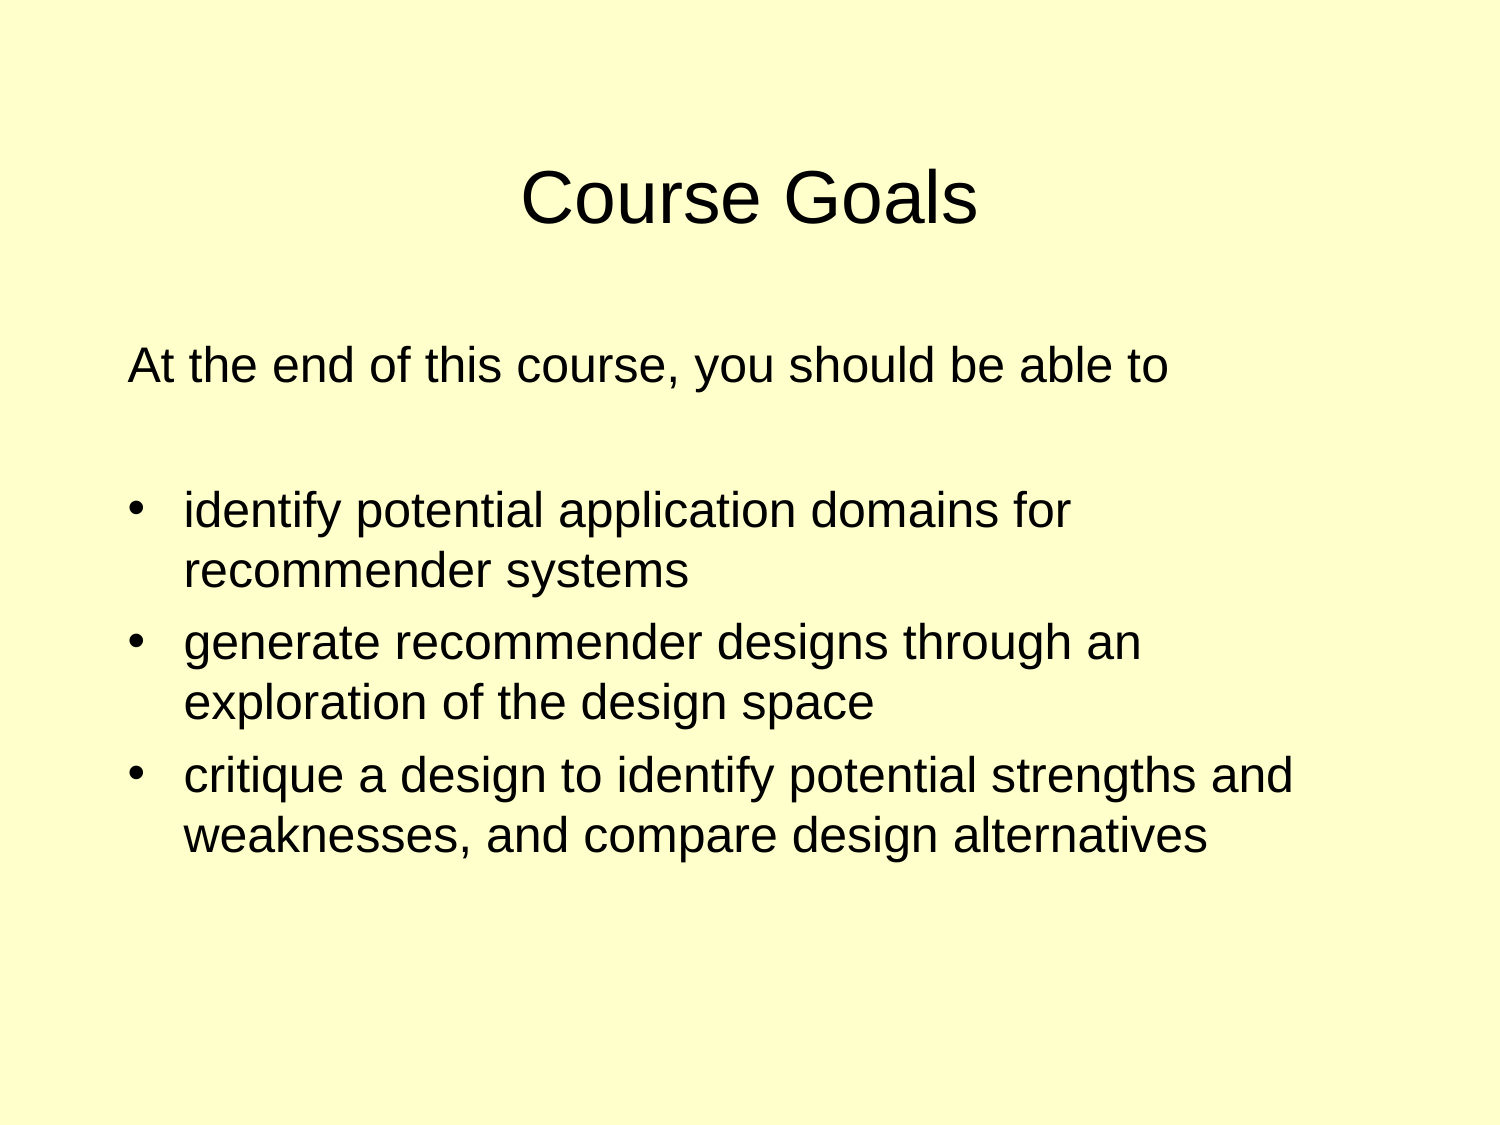

# Course Goals
At the end of this course, you should be able to
identify potential application domains for recommender systems
generate recommender designs through an exploration of the design space
critique a design to identify potential strengths and weaknesses, and compare design alternatives